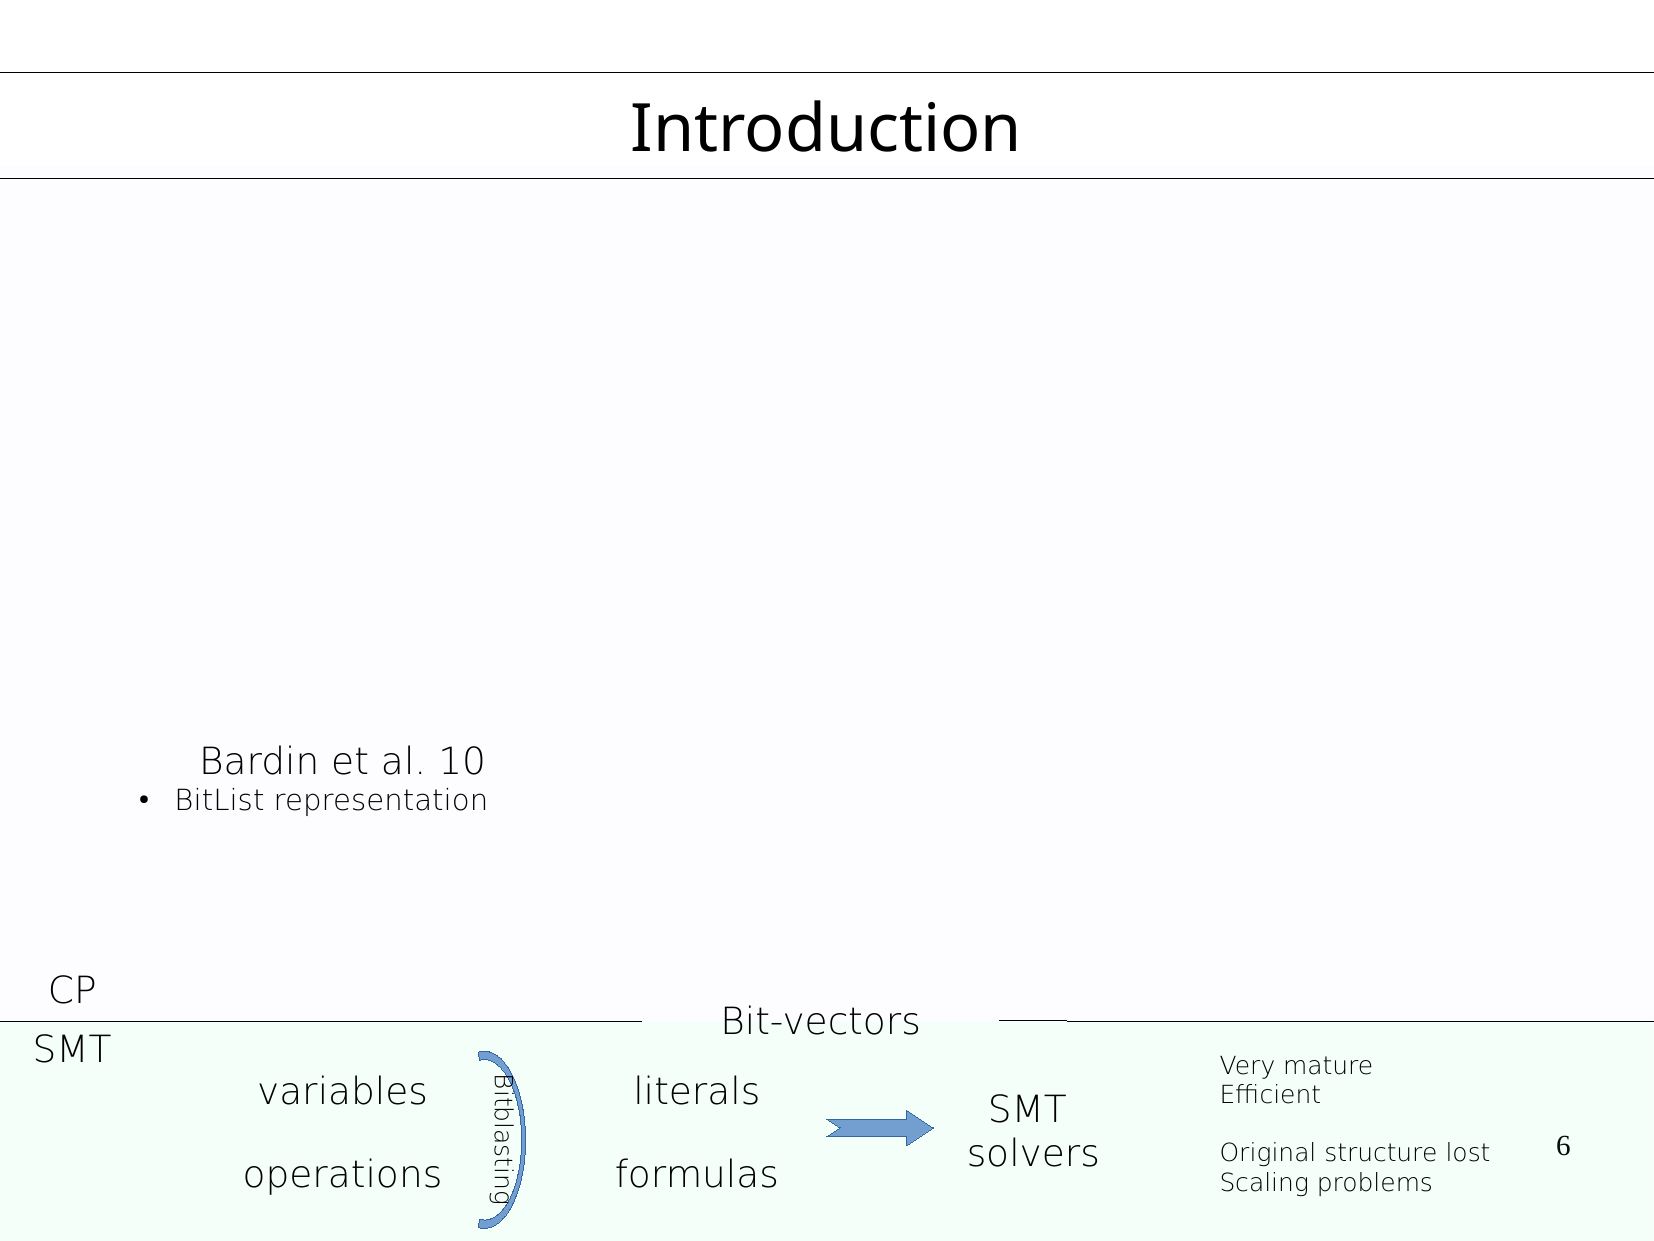

Introduction
Trying to overcome these limitations, on the Constraint programming side,
Bardin and his colleagues published a paper in which they introduce a domain represenation that they call BitList, which is a list of 4 value-data, either 1, 0 unknown or conflicting, and they also introduced propagations on that representation.
Bardin et al. 10
BitList representation
CP
Bit-vectors
SMT
Very mature
Efficient
Original structure lost
Scaling problems
variables
literals
SMT
solvers
Bitblasting
6
operations
formulas